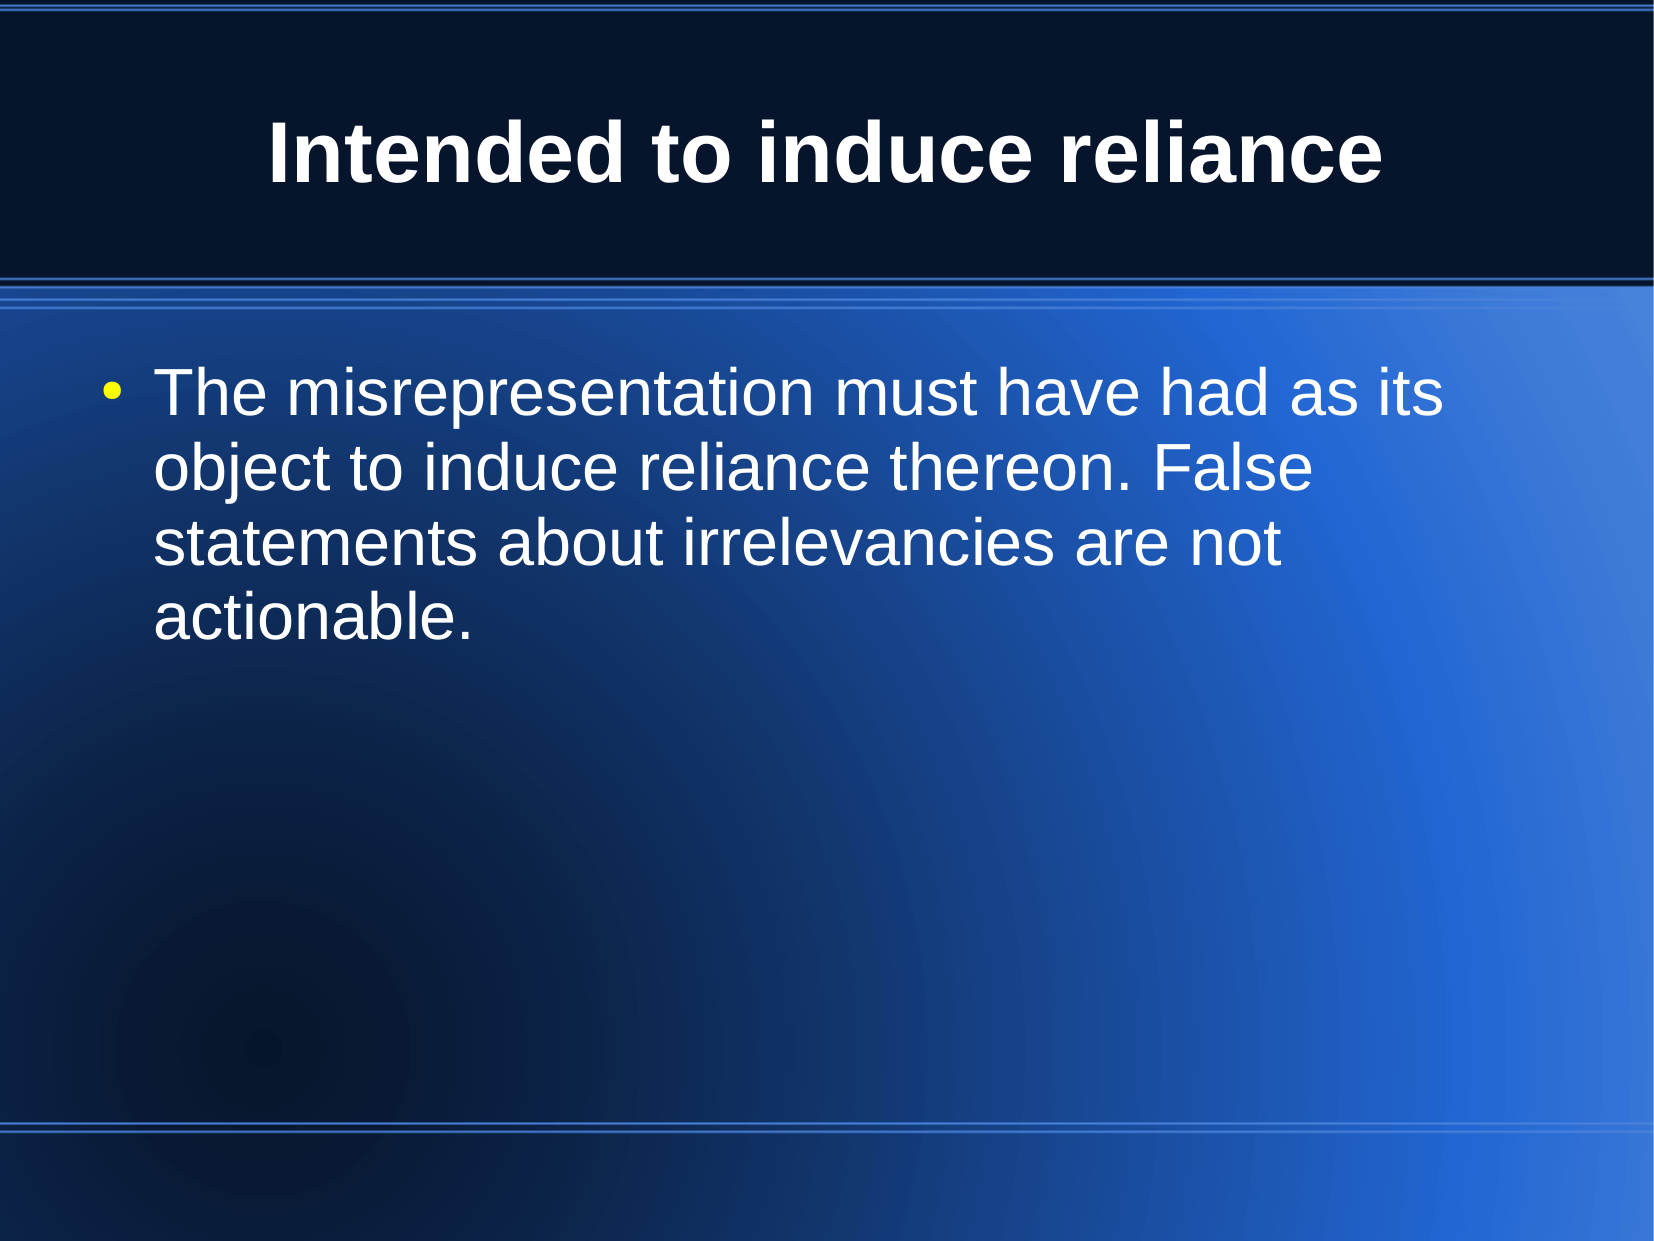

# Intended to induce reliance
The misrepresentation must have had as its object to induce reliance thereon. False statements about irrelevancies are not actionable.